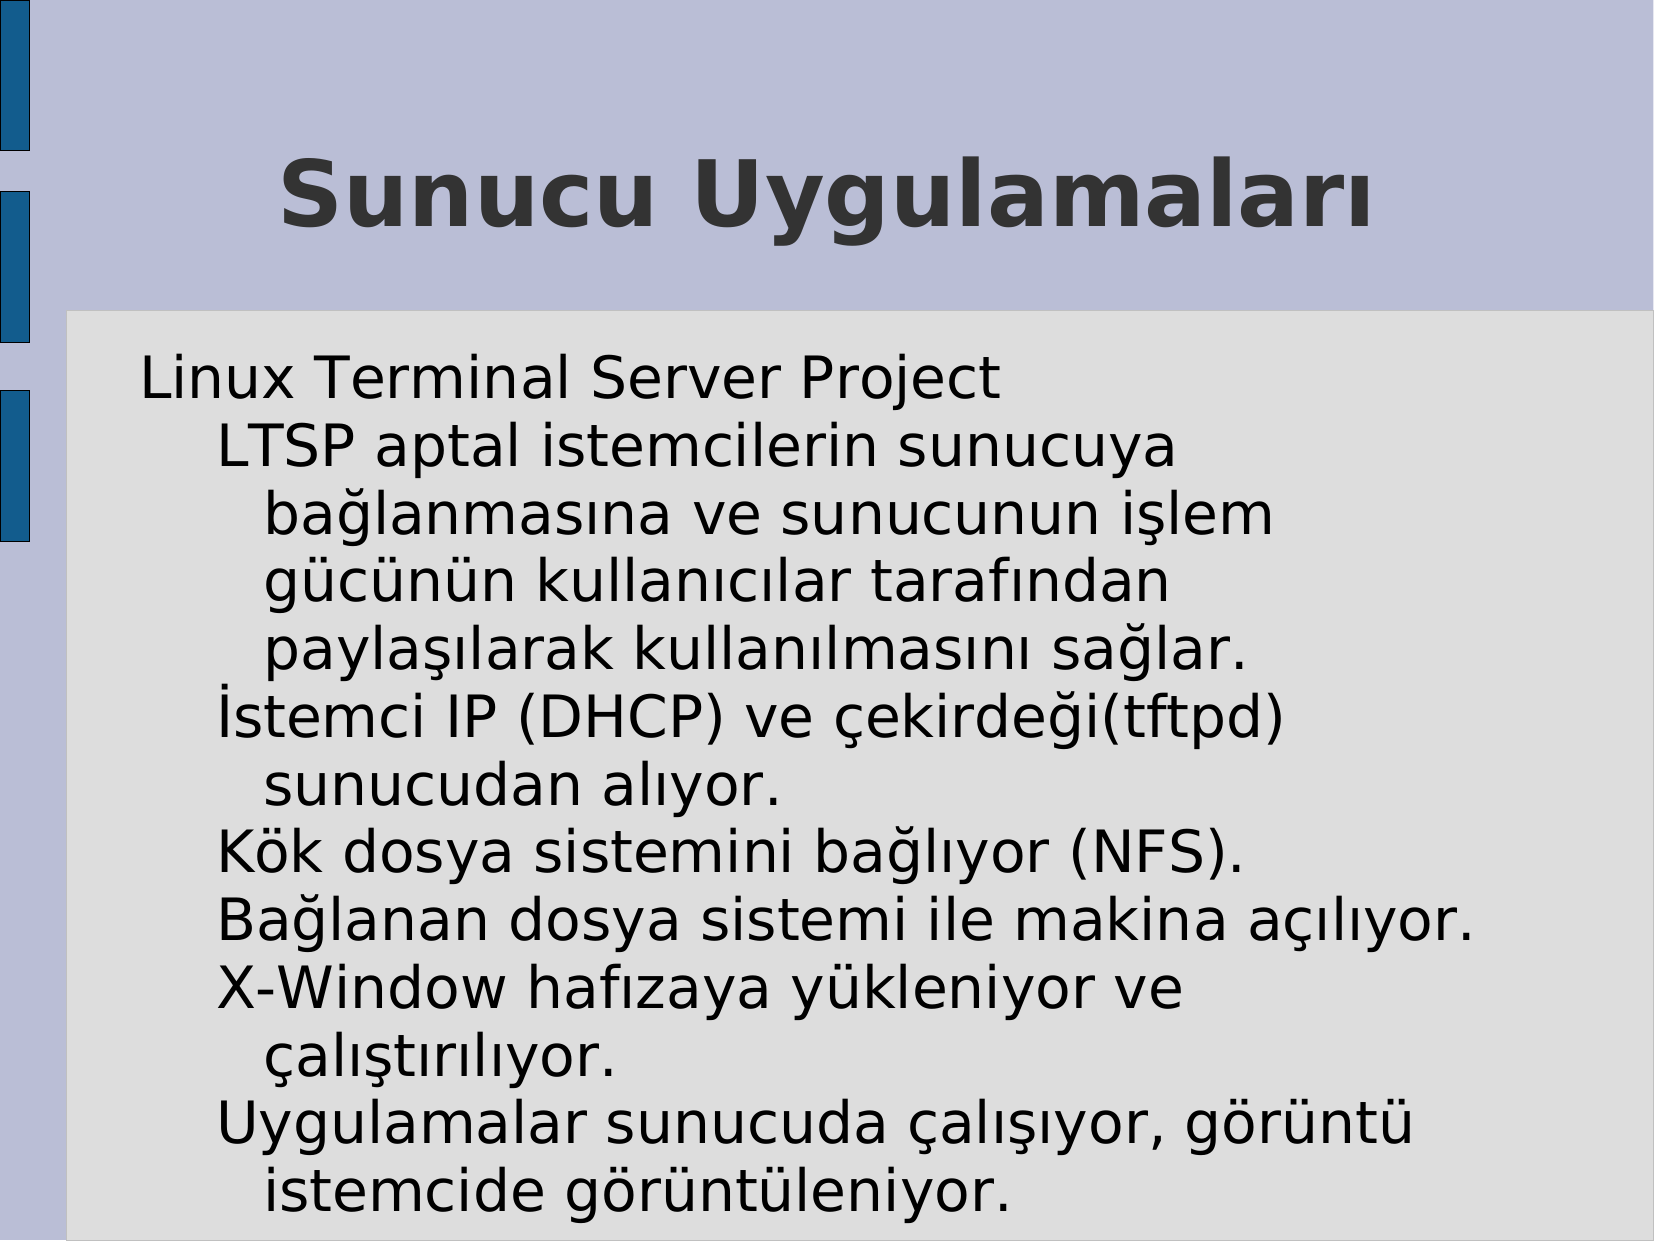

# Sunucu Uygulamaları
Linux Terminal Server Project
LTSP aptal istemcilerin sunucuya bağlanmasına ve sunucunun işlem gücünün kullanıcılar tarafından paylaşılarak kullanılmasını sağlar.
İstemci IP (DHCP) ve çekirdeği(tftpd) sunucudan alıyor.
Kök dosya sistemini bağlıyor (NFS).
Bağlanan dosya sistemi ile makina açılıyor.
X-Window hafızaya yükleniyor ve çalıştırılıyor.
Uygulamalar sunucuda çalışıyor, görüntü istemcide görüntüleniyor.